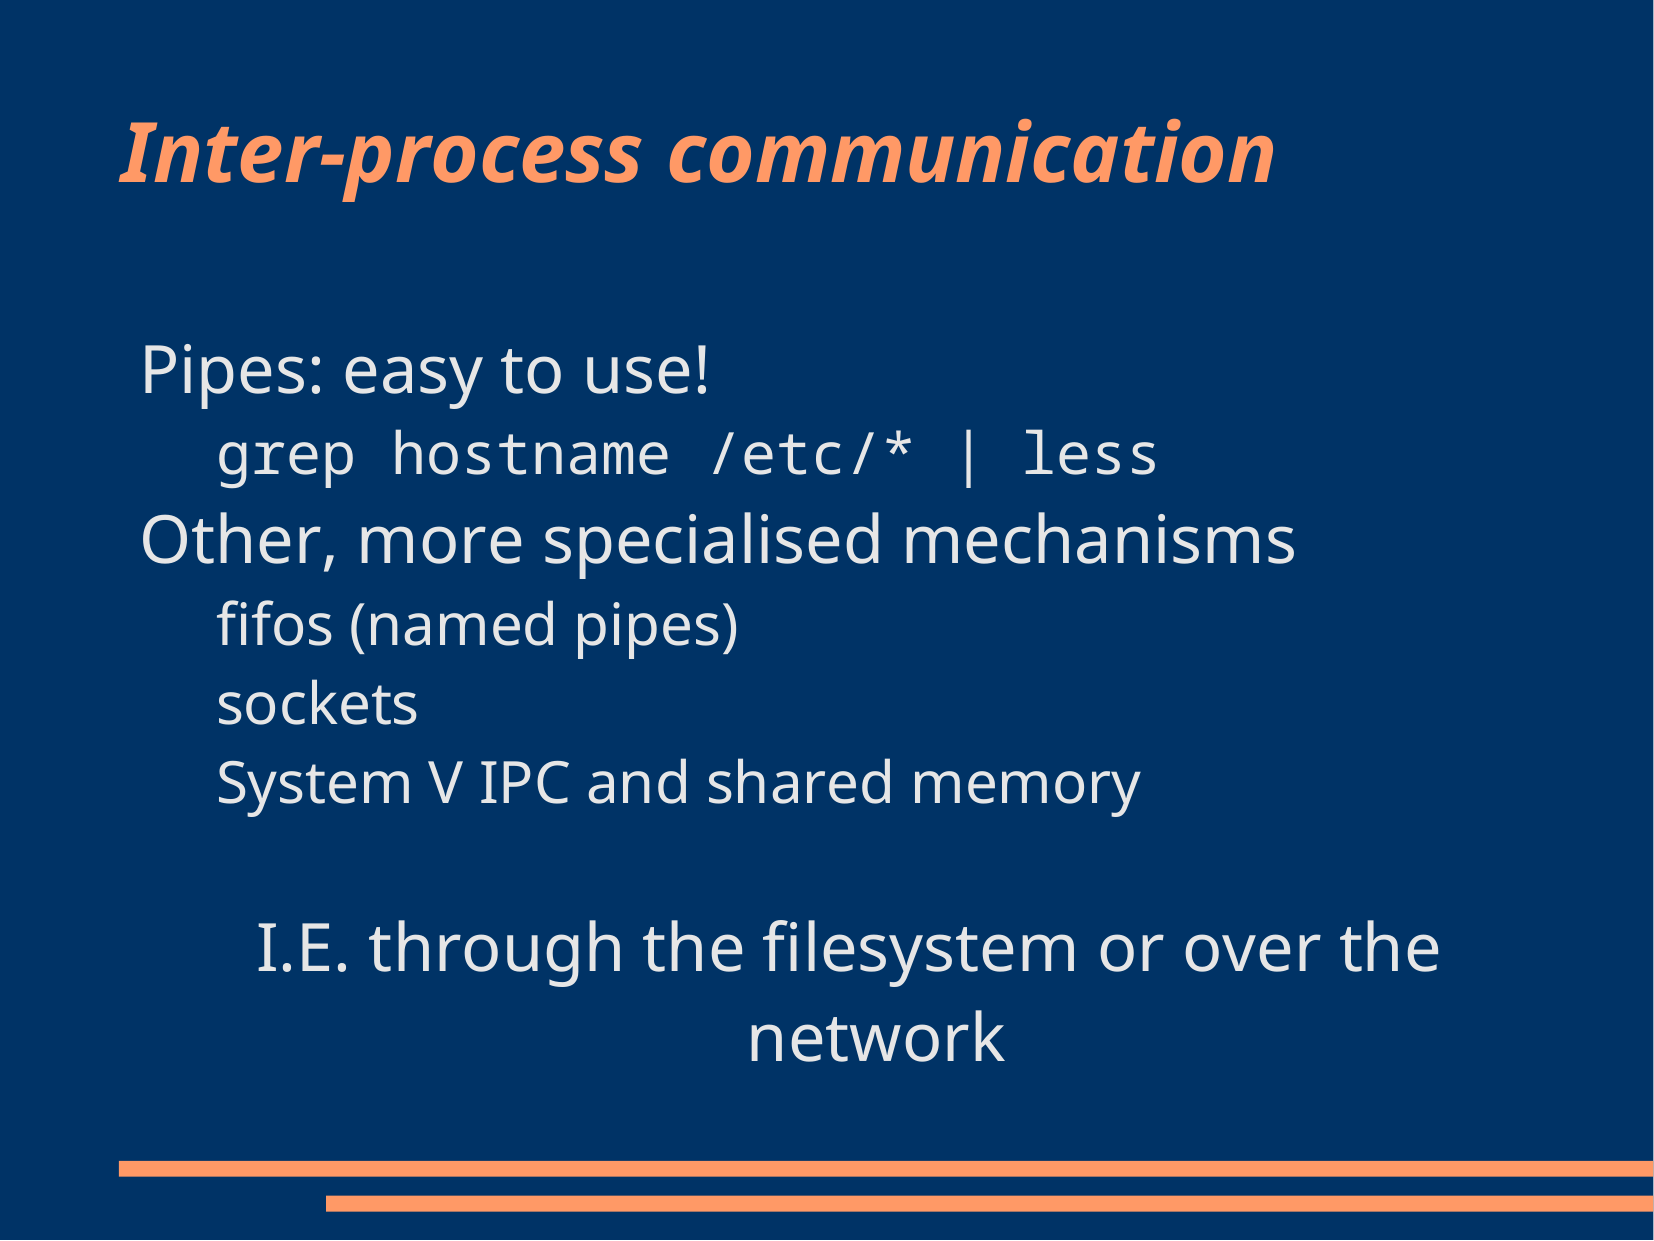

# Inter-process communication
Pipes: easy to use!
grep hostname /etc/* | less
Other, more specialised mechanisms
fifos (named pipes)
sockets
System V IPC and shared memory
I.E. through the filesystem or over the network